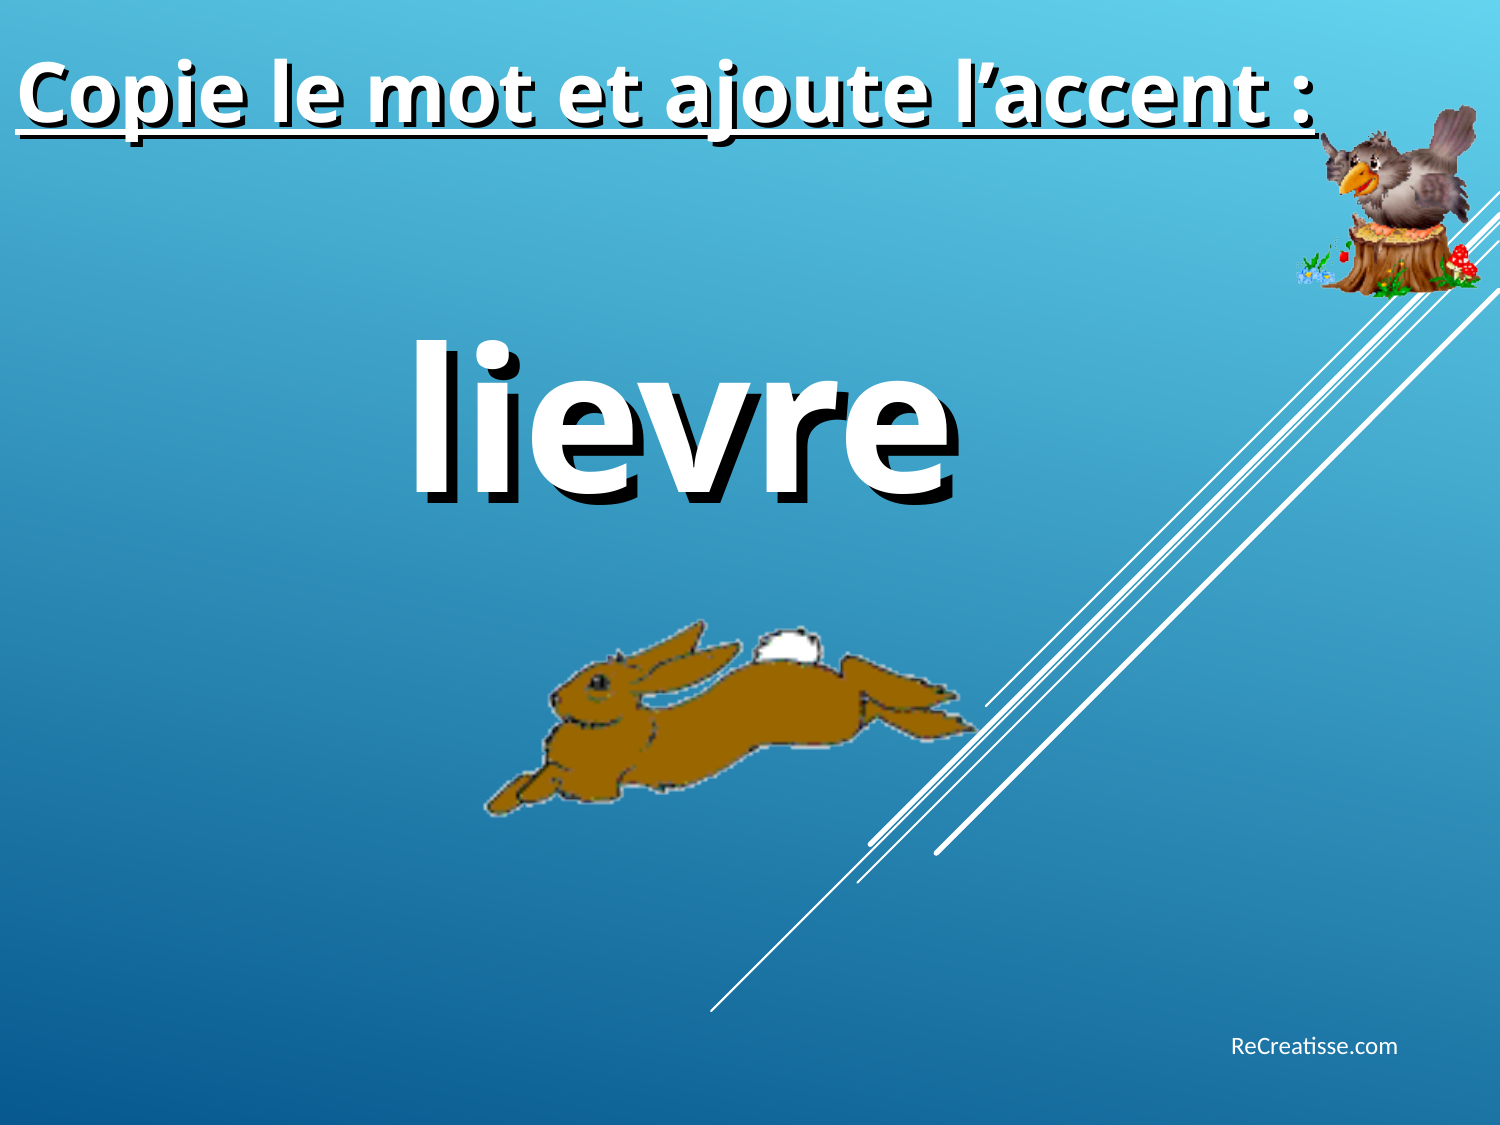

Copie le mot et ajoute l’accent :
lievre
è
ReCreatisse.com